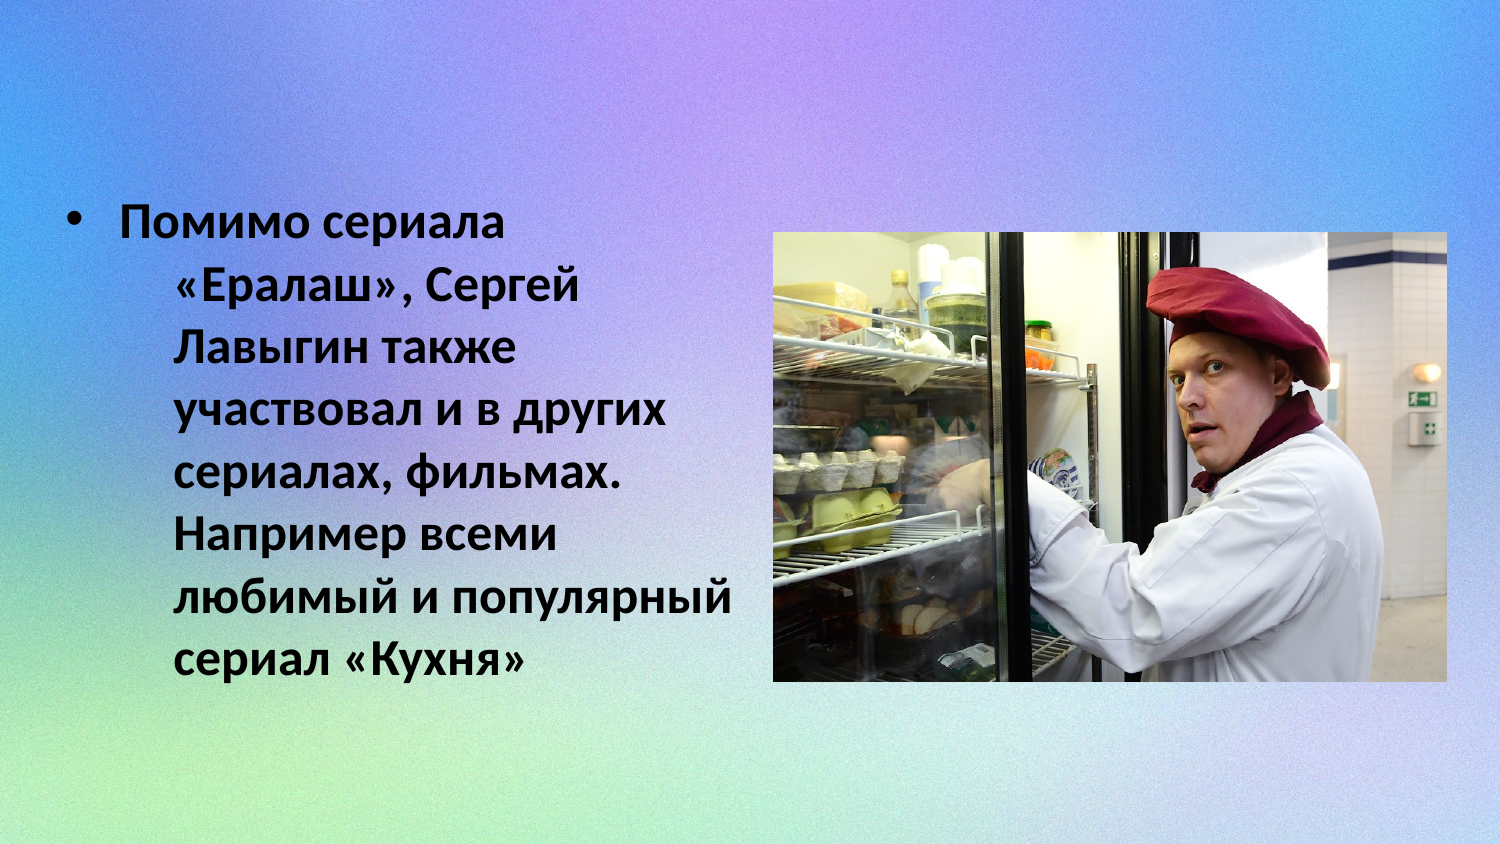

#
Помимо сериала «Ералаш», Сергей Лавыгин также участвовал и в других сериалах, фильмах. Например всеми любимый и популярный сериал «Кухня»